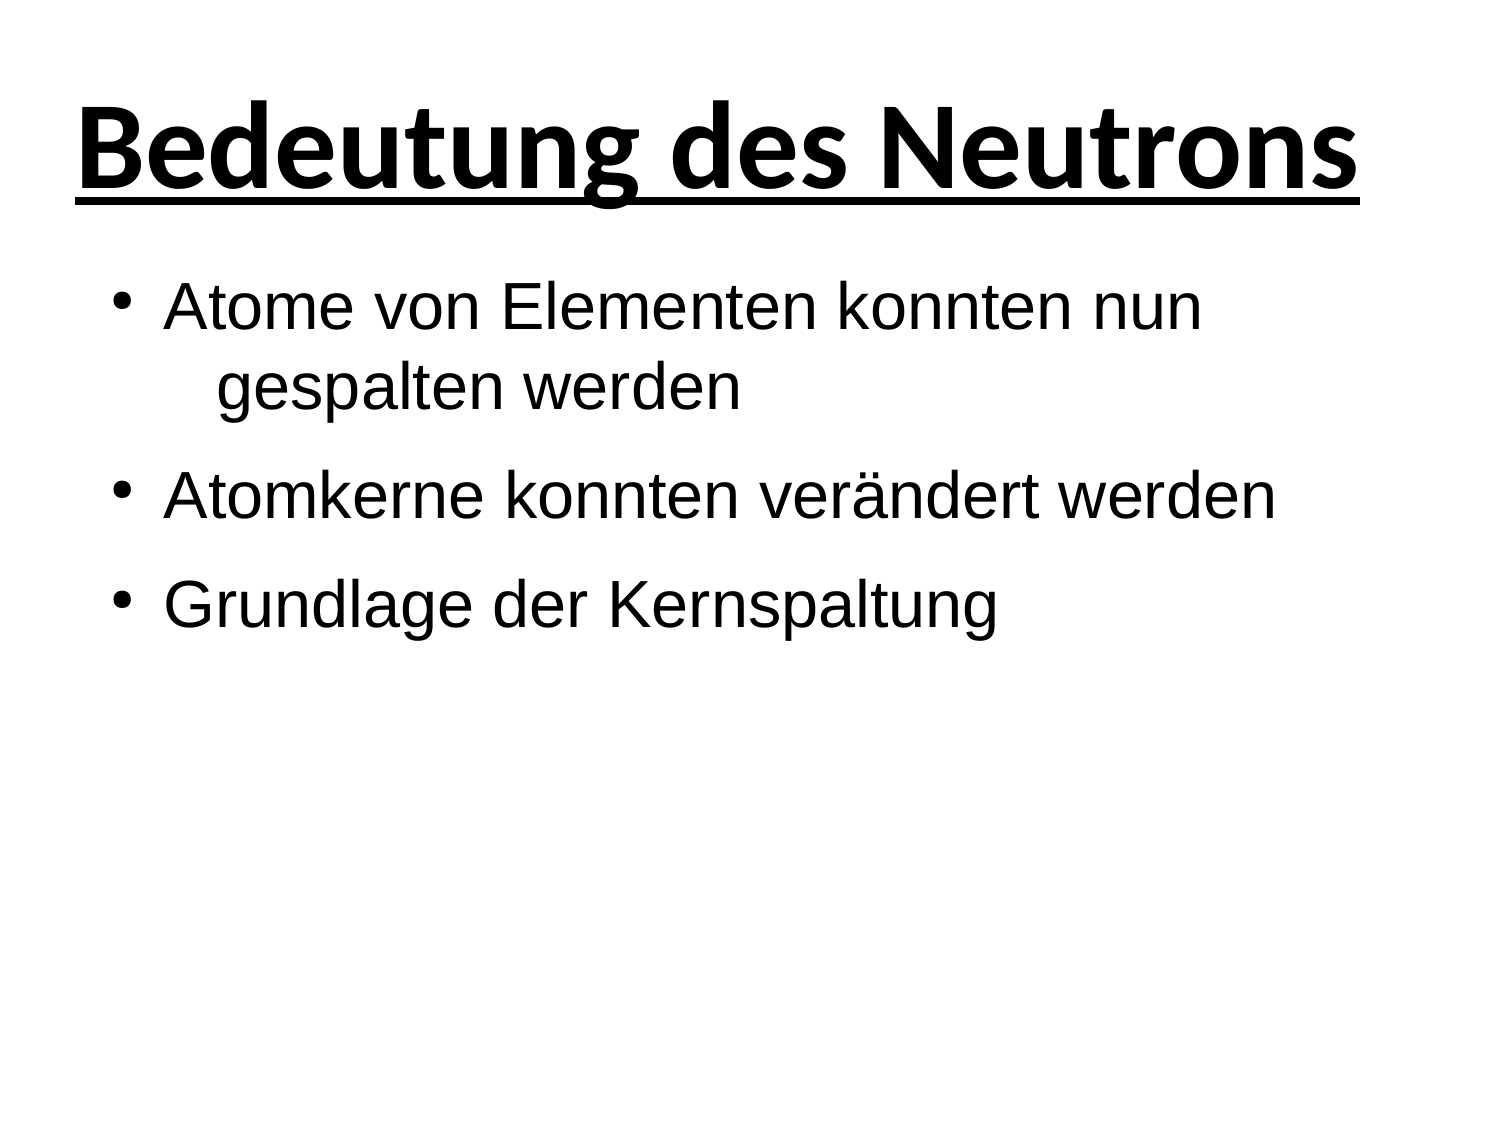

# Bedeutung des Neutrons
Atome von Elementen konnten nun gespalten werden
Atomkerne konnten verändert werden
Grundlage der Kernspaltung